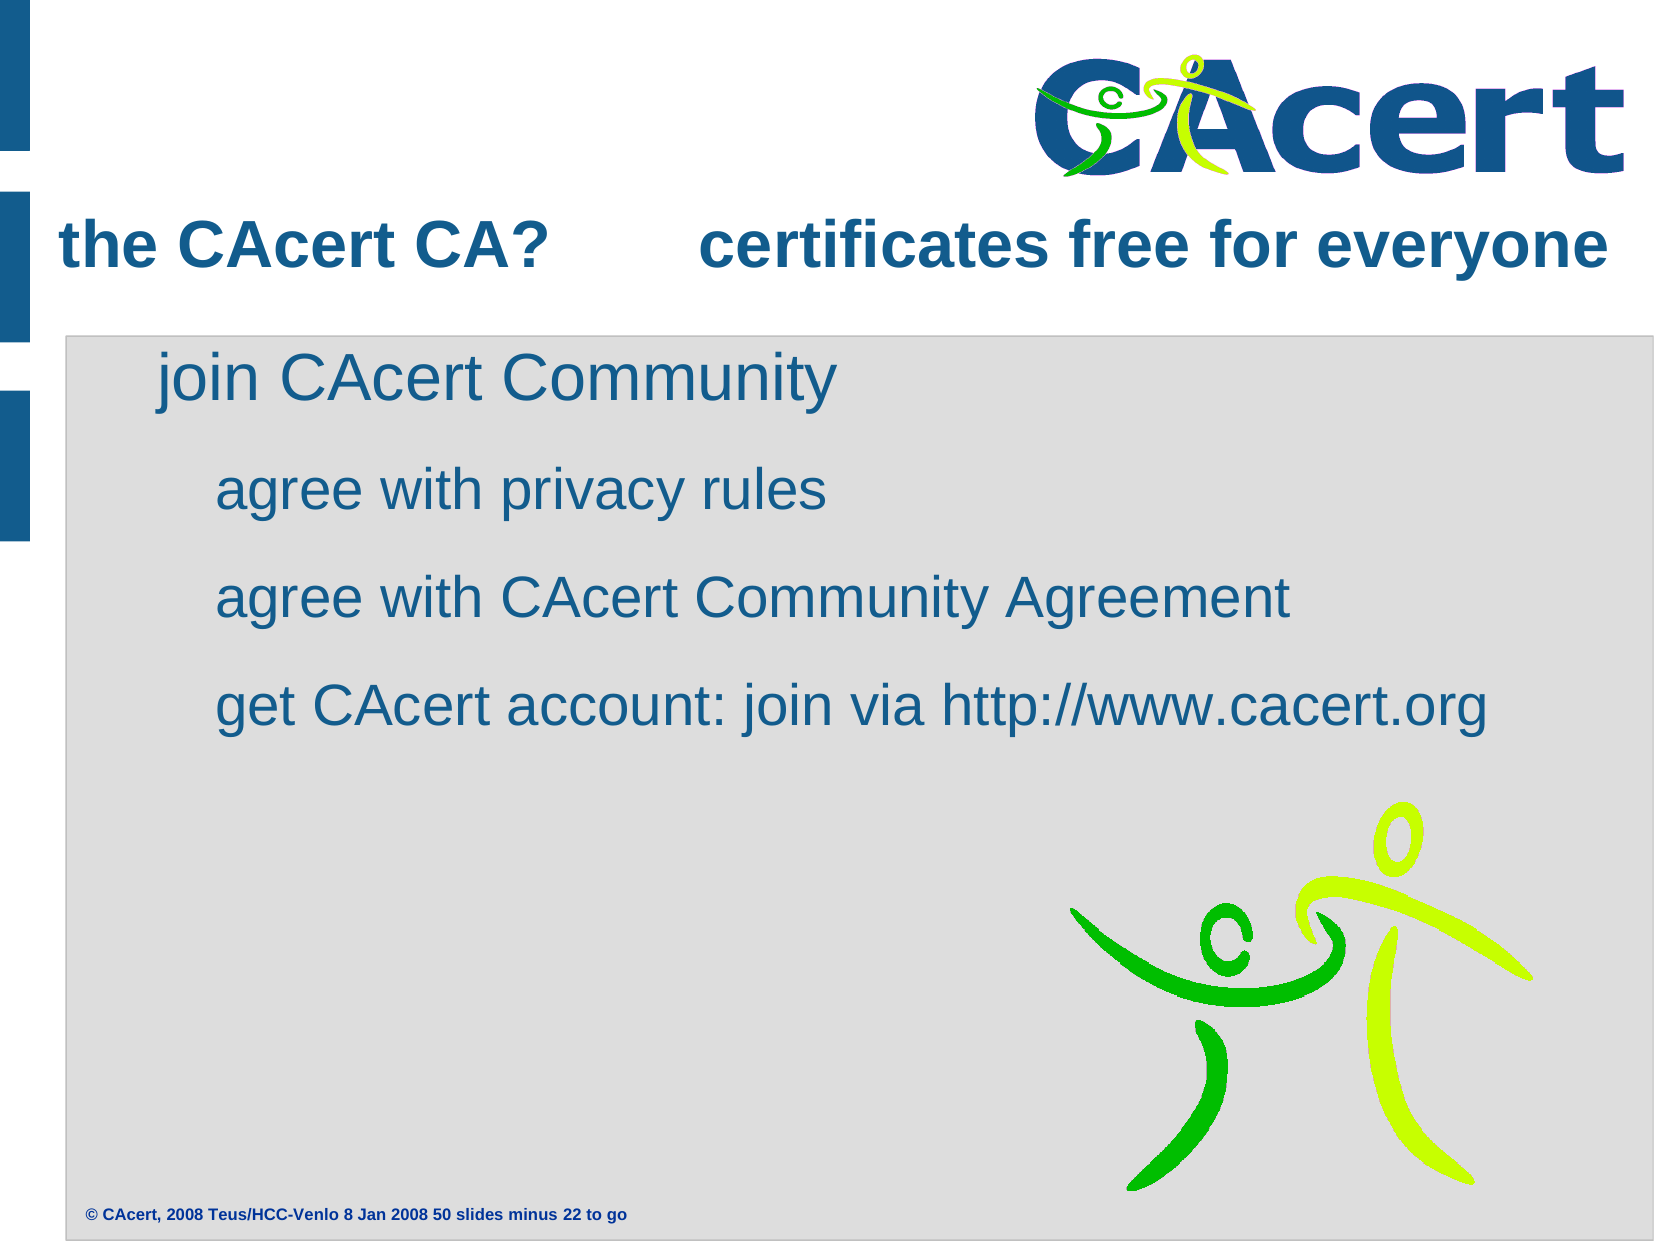

# the CAcert CA? certificates free for everyone
 join CAcert Community
agree with privacy rules
agree with CAcert Community Agreement
get CAcert account: join via http://www.cacert.org